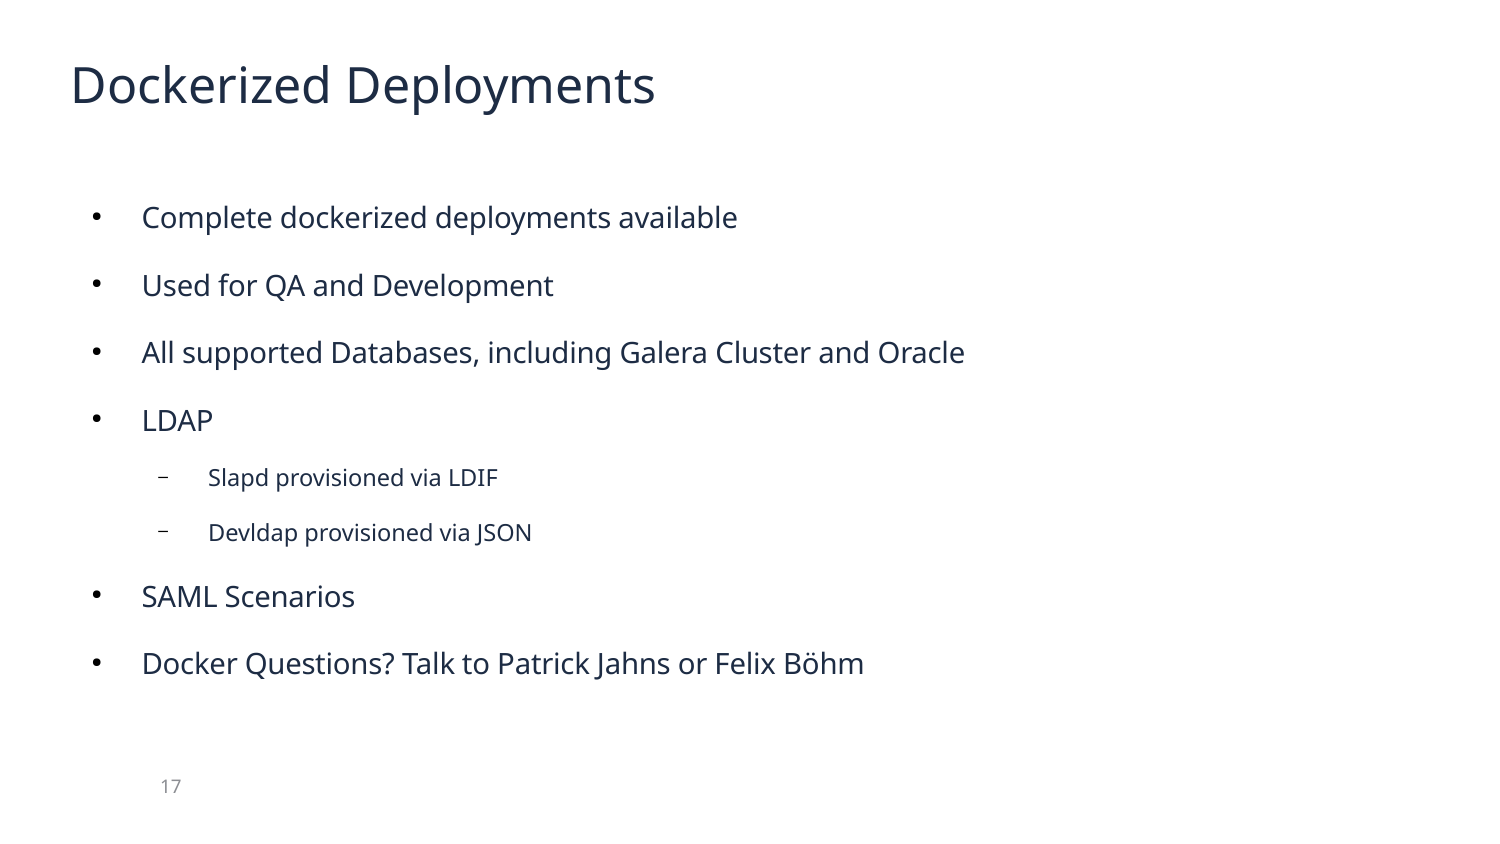

# Dockerized Deployments
Complete dockerized deployments available
Used for QA and Development
All supported Databases, including Galera Cluster and Oracle
LDAP
Slapd provisioned via LDIF
Devldap provisioned via JSON
SAML Scenarios
Docker Questions? Talk to Patrick Jahns or Felix Böhm